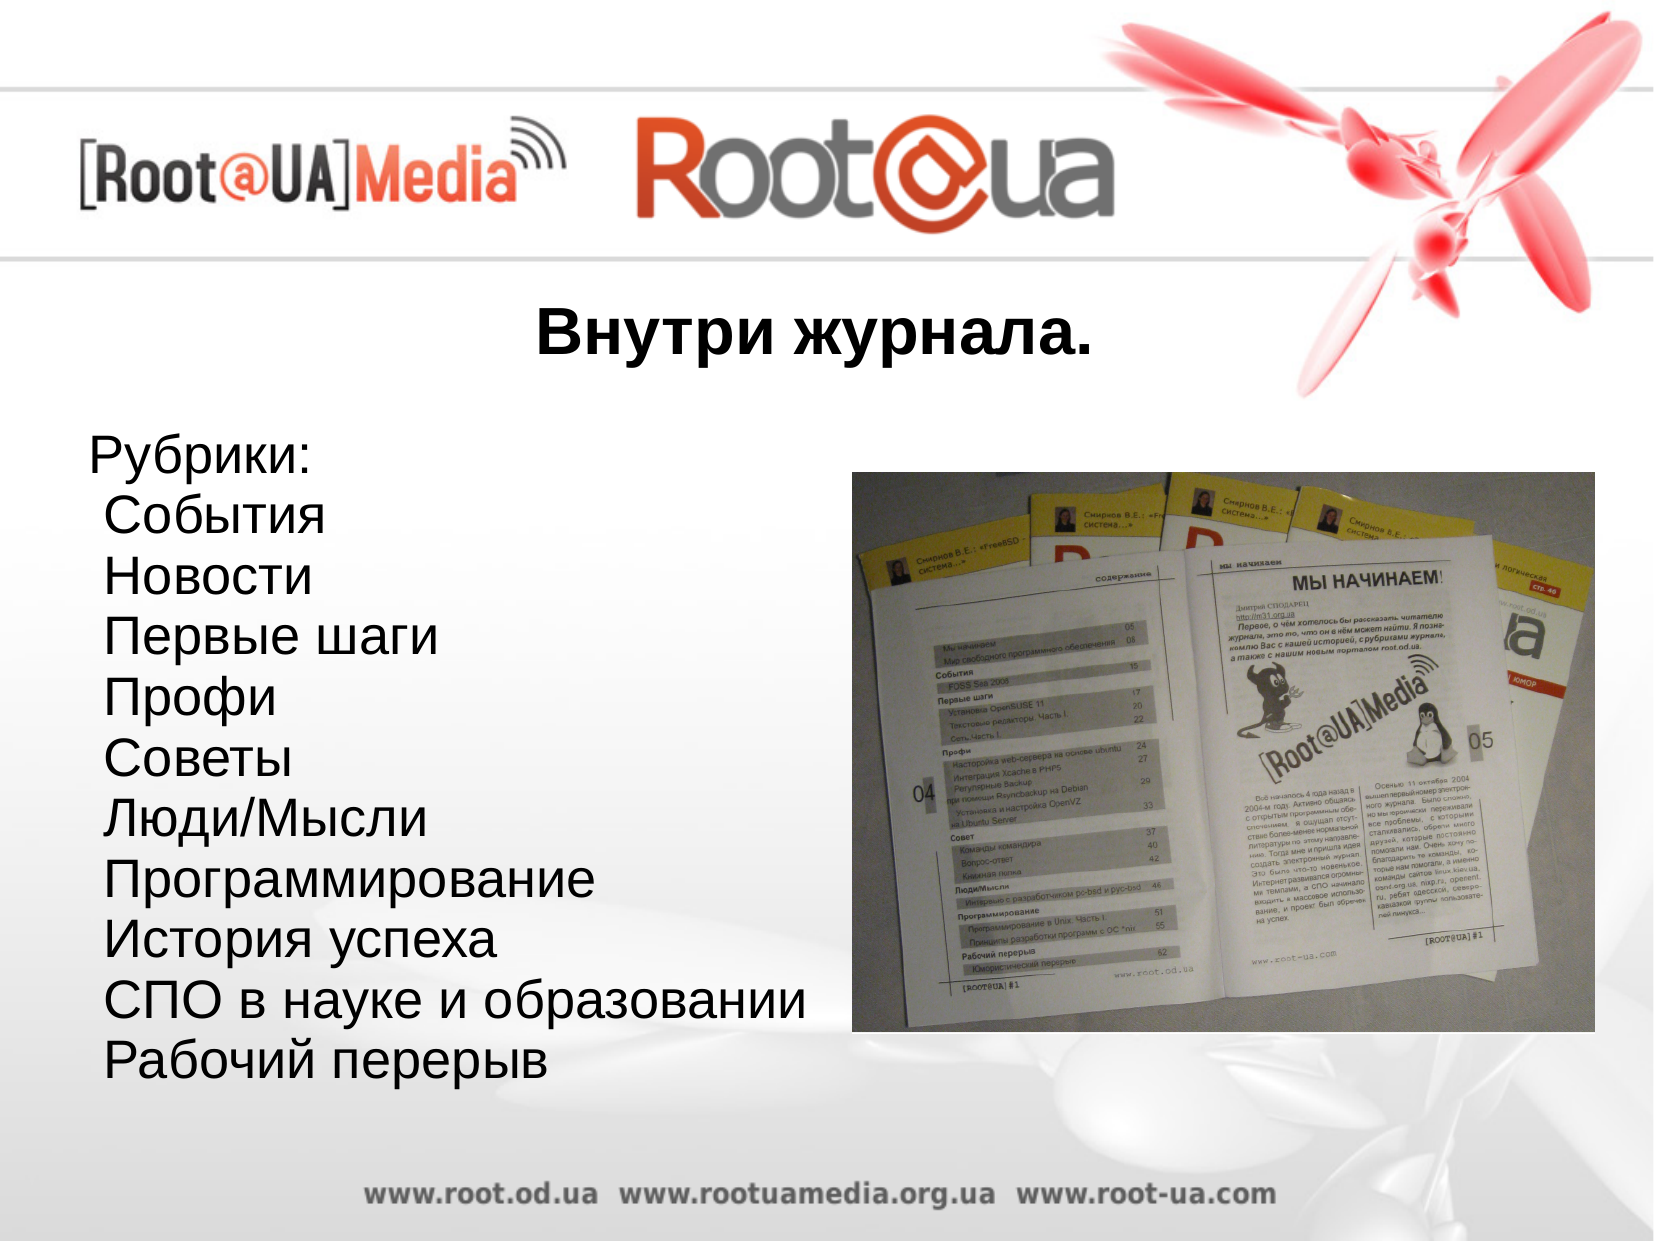

# Внутри журнала.
Рубрики:
 События
 Новости
 Первые шаги
 Профи
 Советы
 Люди/Мысли
 Программирование
 История успеха
 СПО в науке и образовании
 Рабочий перерыв